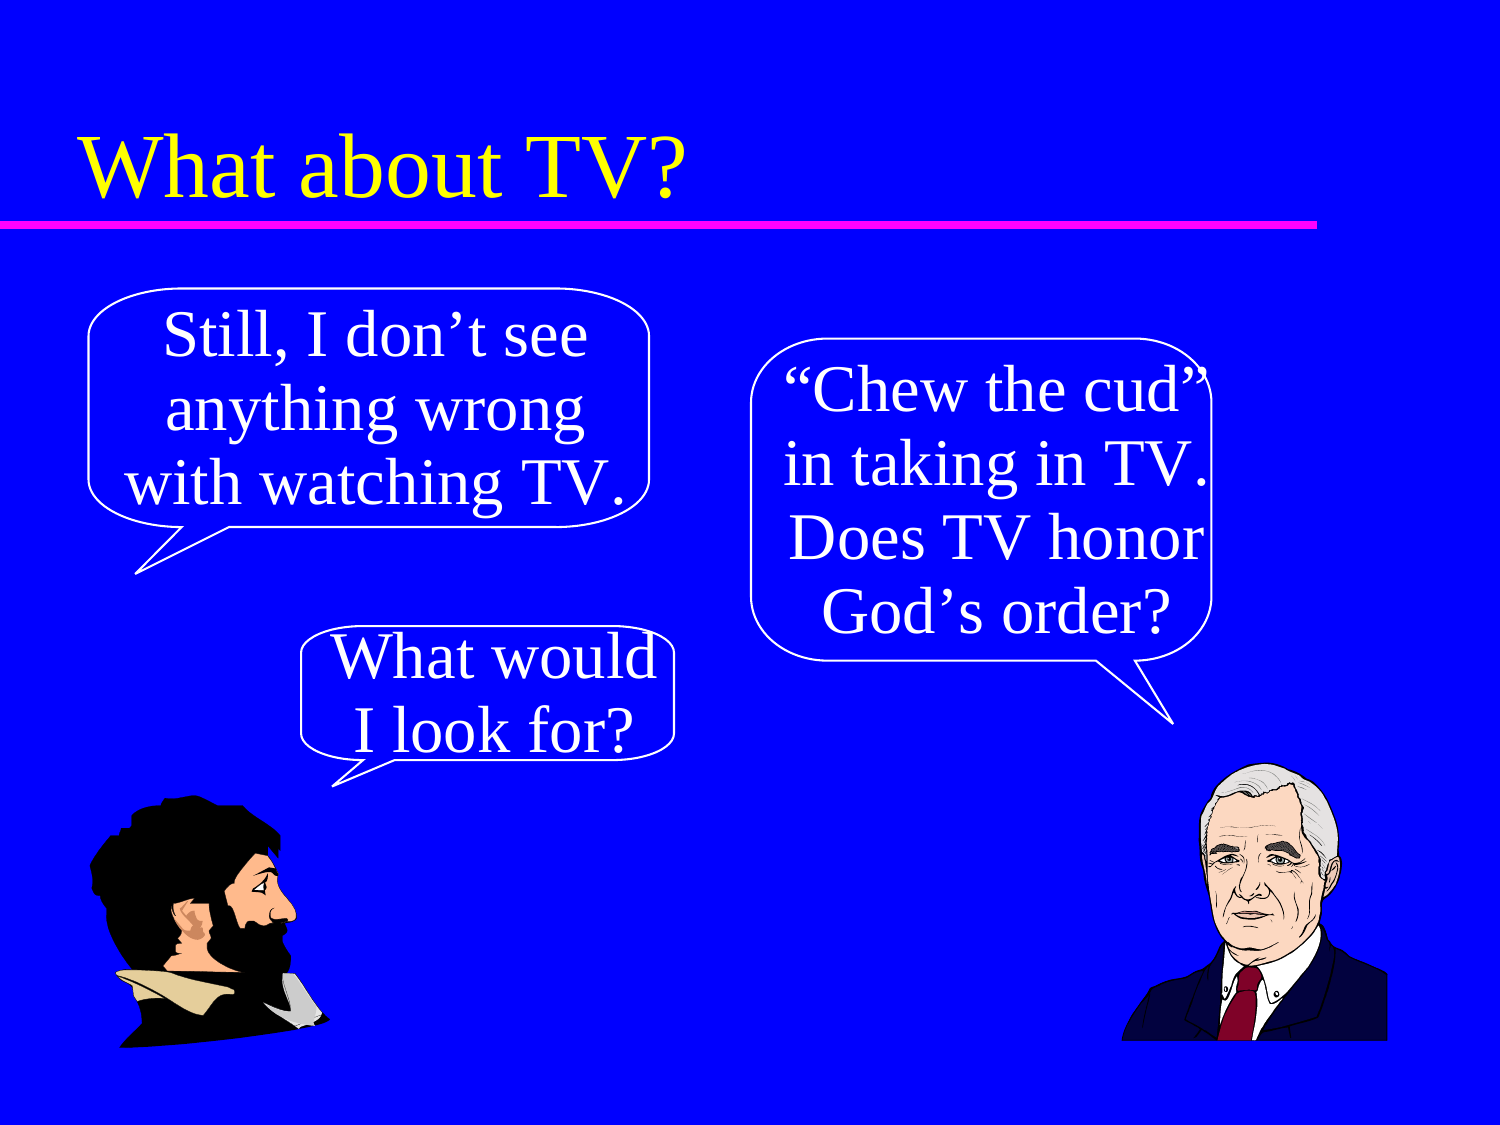

# What about TV?
Still, I don’t see
anything wrong
with watching TV.
“Chew the cud”
in taking in TV.
Does TV honor
God’s order?
What would
I look for?